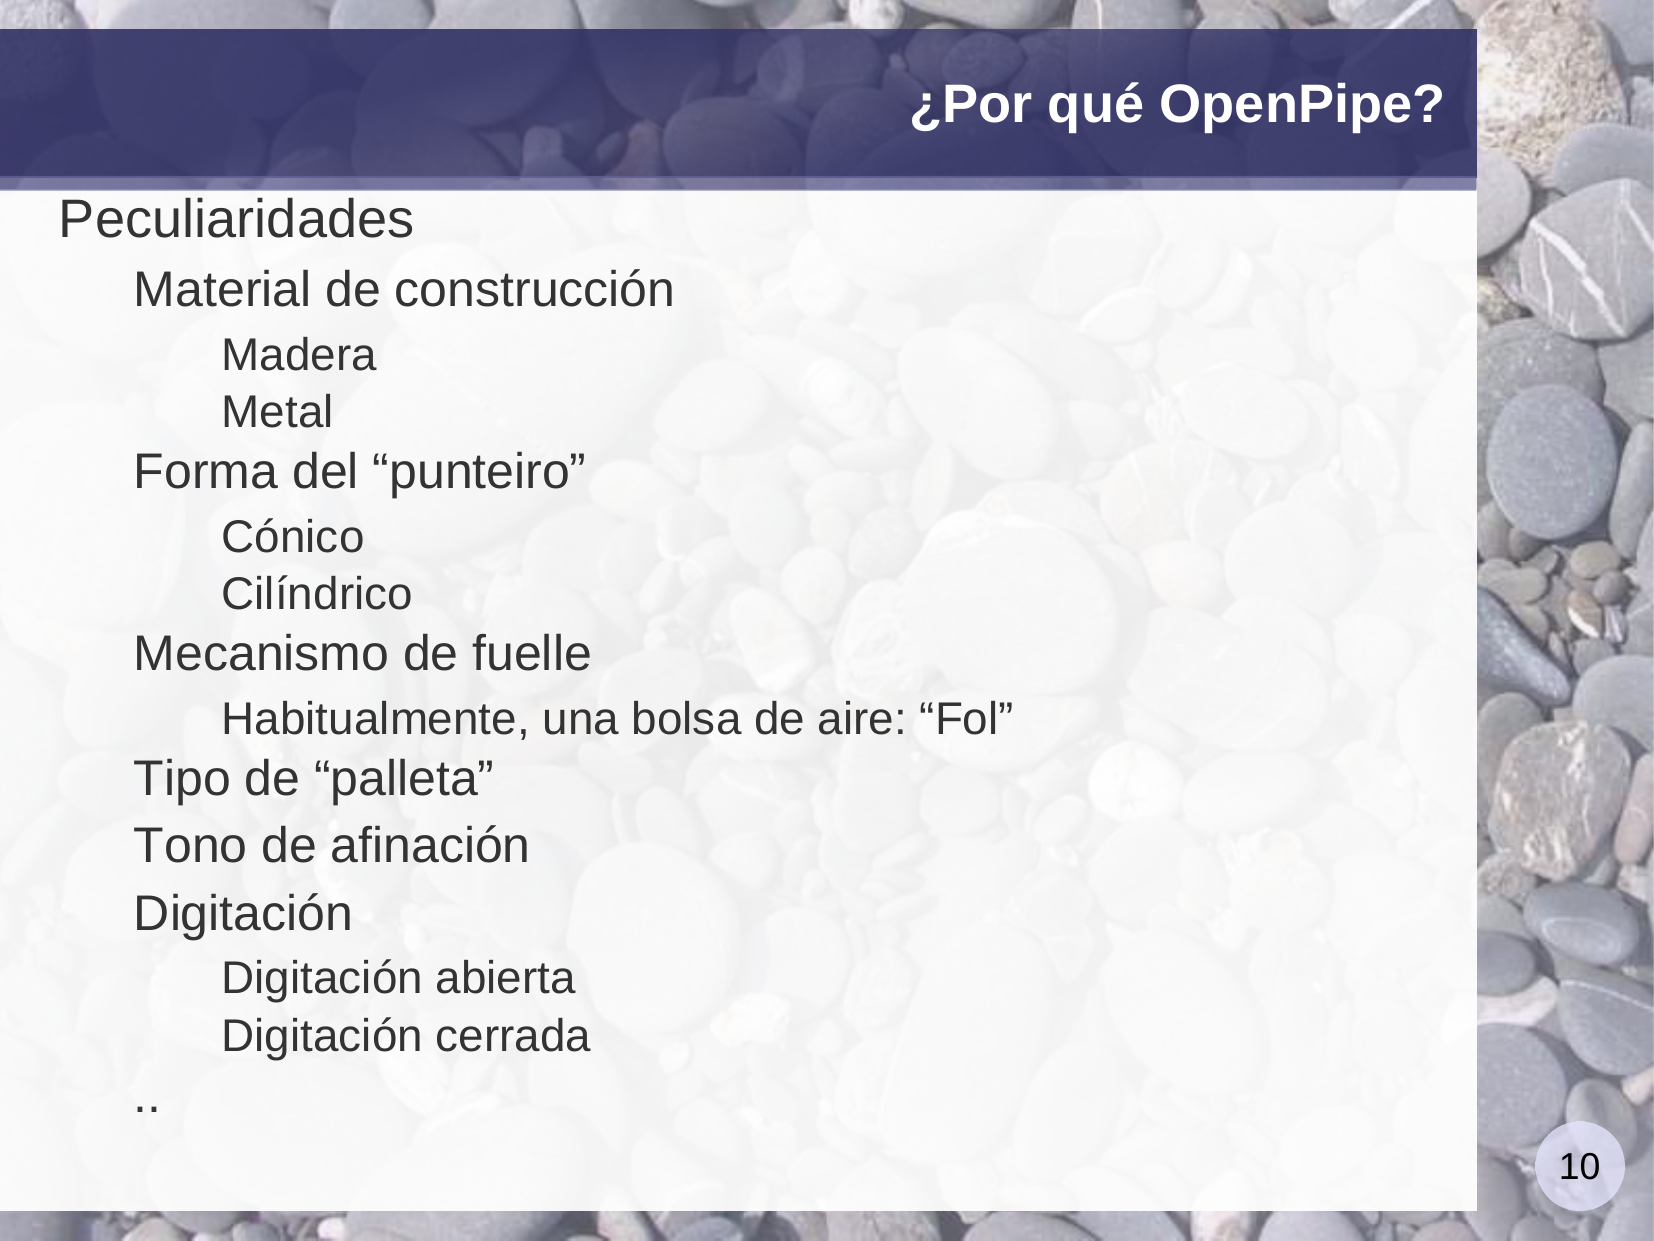

# ¿Por qué OpenPipe?
Peculiaridades
Material de construcción
 Madera
 Metal
Forma del “punteiro”
 Cónico
 Cilíndrico
Mecanismo de fuelle
 Habitualmente, una bolsa de aire: “Fol”
Tipo de “palleta”
Tono de afinación
Digitación
 Digitación abierta
 Digitación cerrada
..